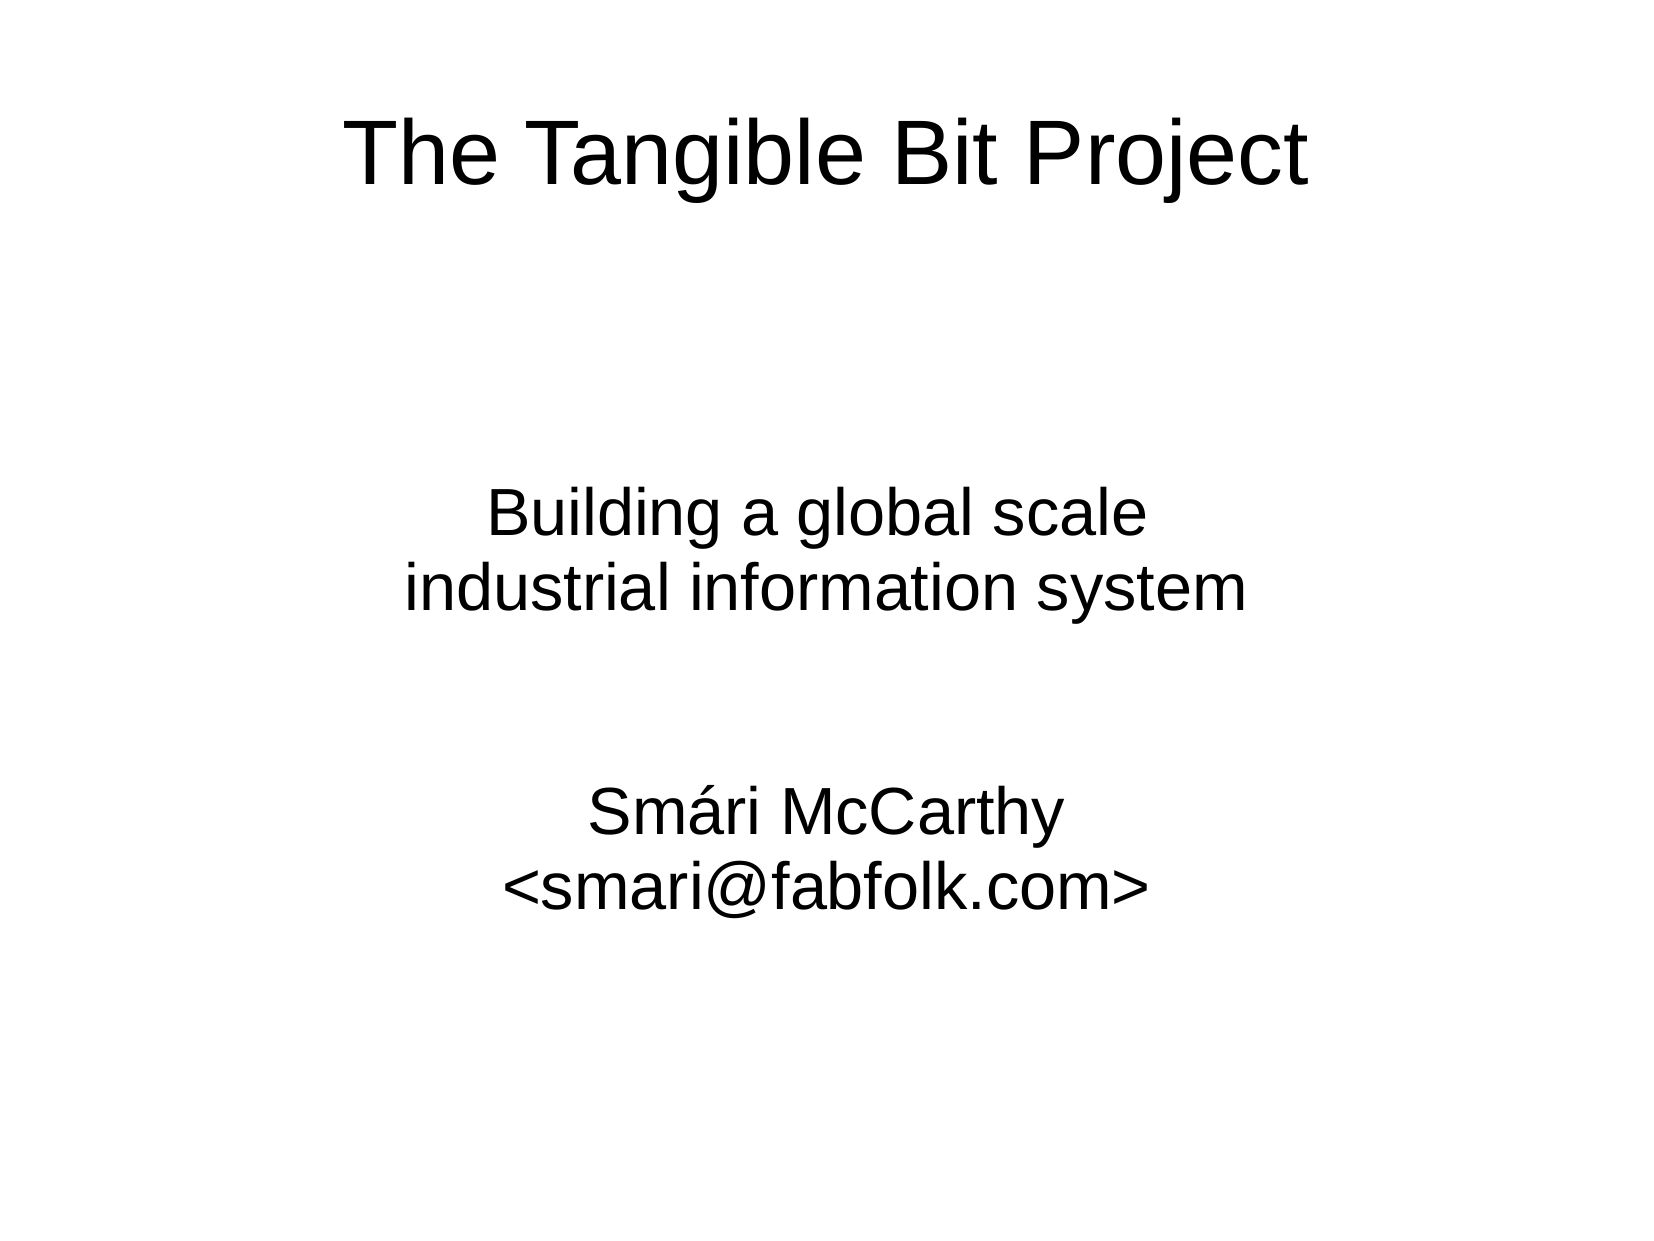

# The Tangible Bit Project
Building a global scale
industrial information system
Smári McCarthy
<smari@fabfolk.com>